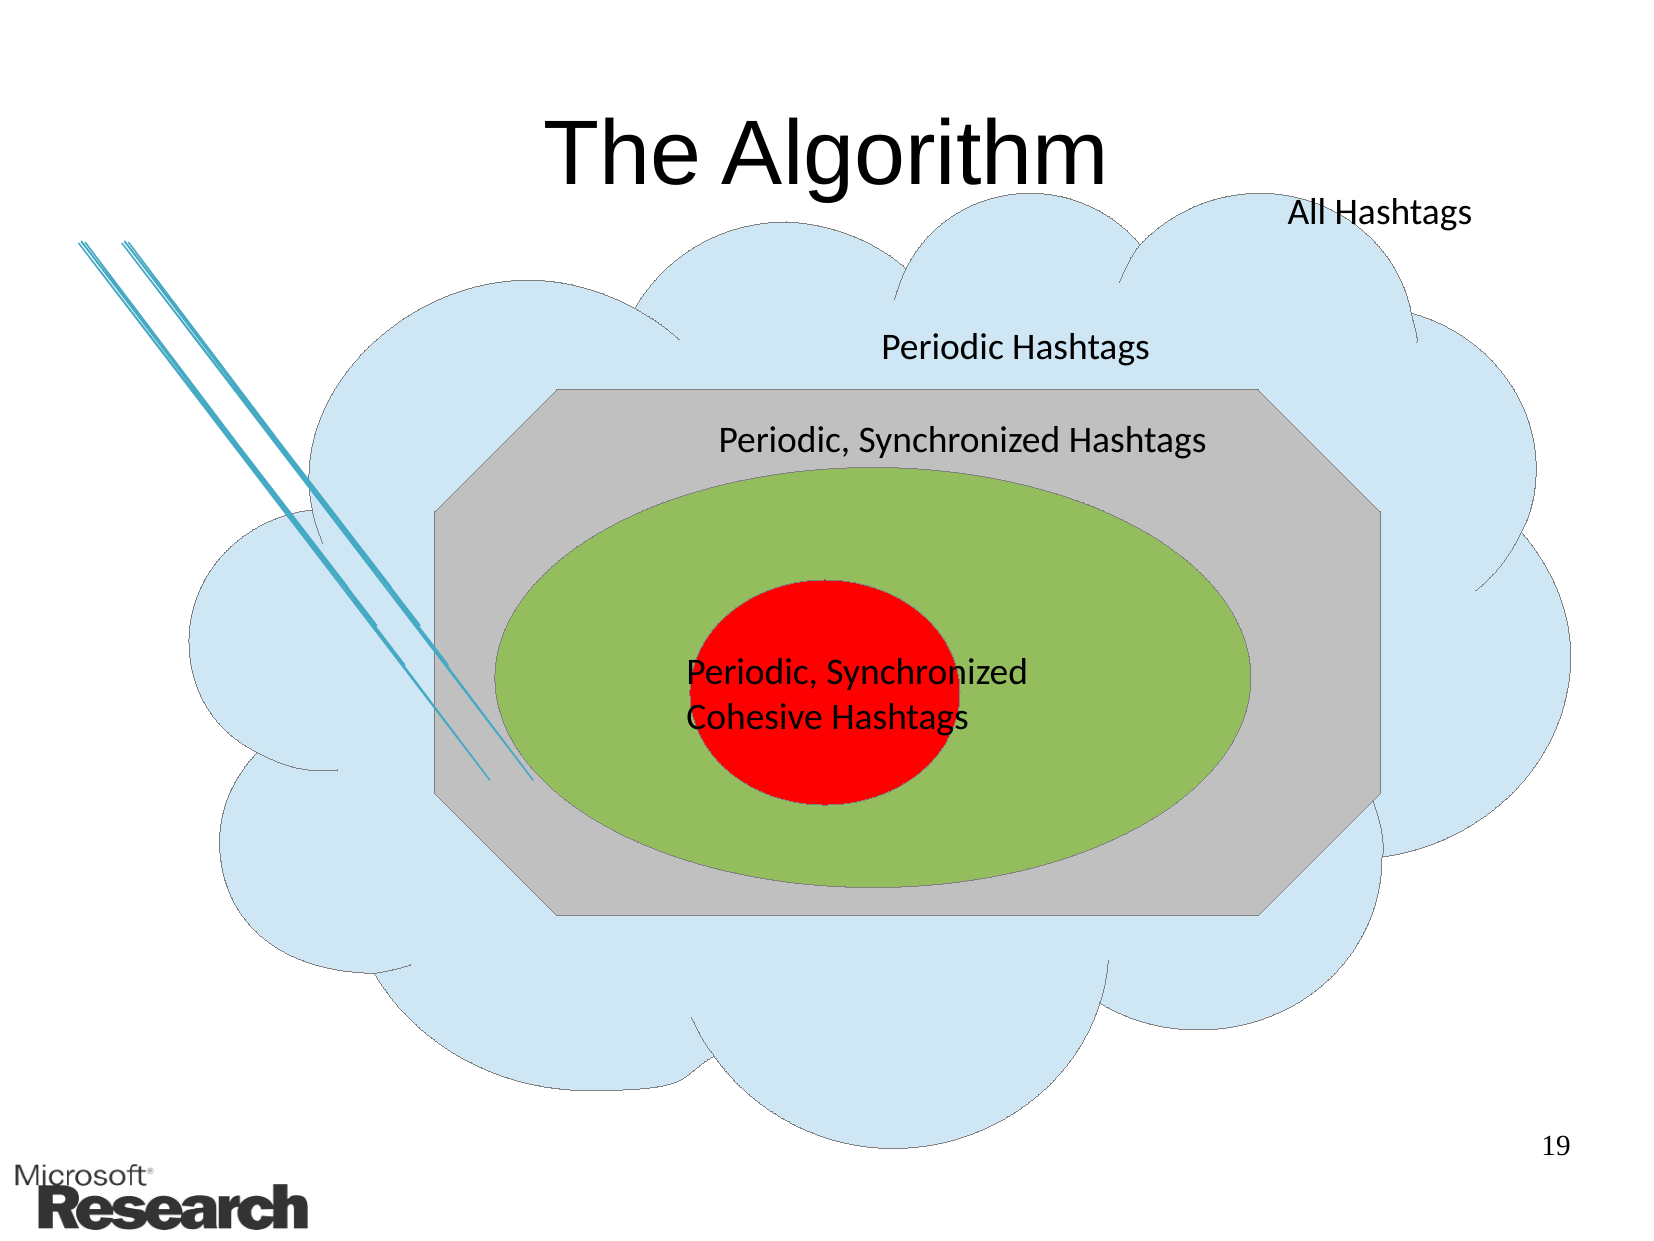

# The Algorithm
All Hashtags
Periodic Hashtags
Periodic, Synchronized Hashtags
Periodic, Synchronized
Cohesive Hashtags
19